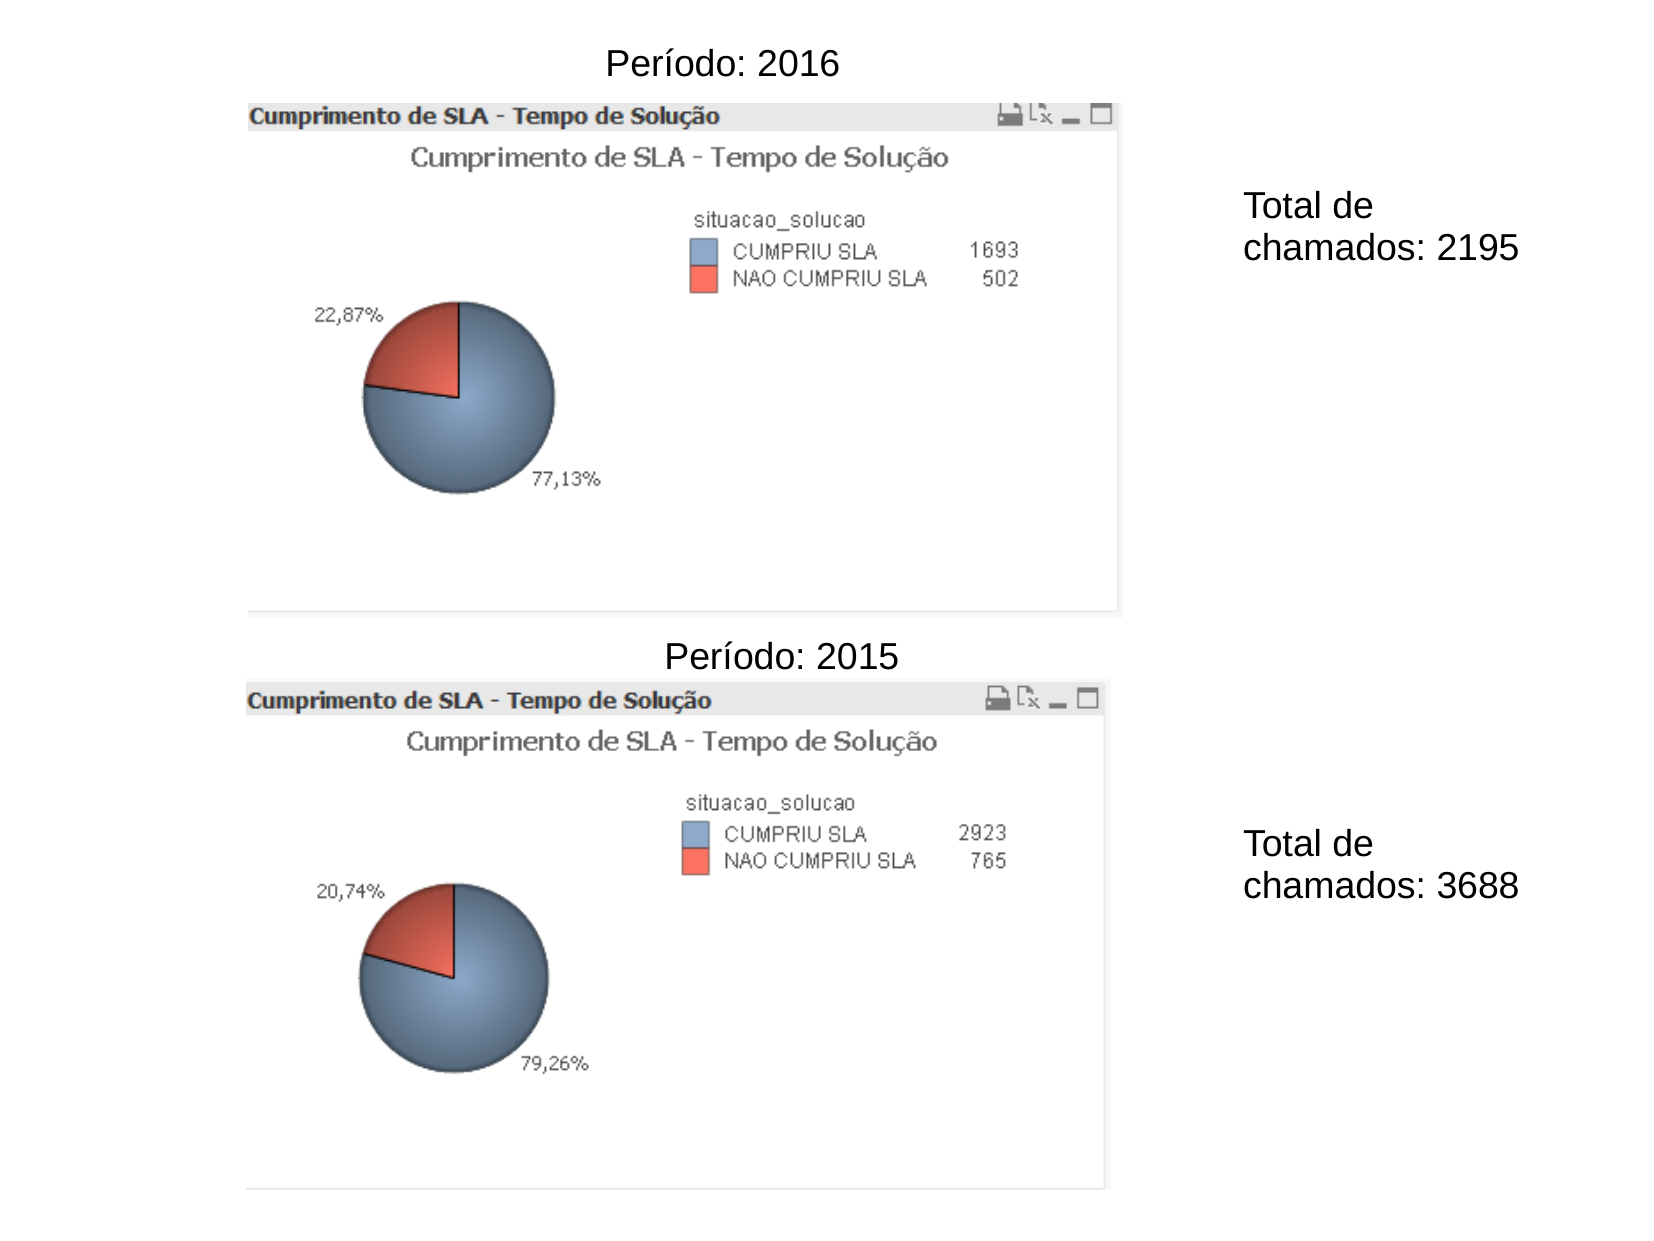

Período: 2016
Total de chamados: 2195
Período: 2015
Total de chamados: 3688